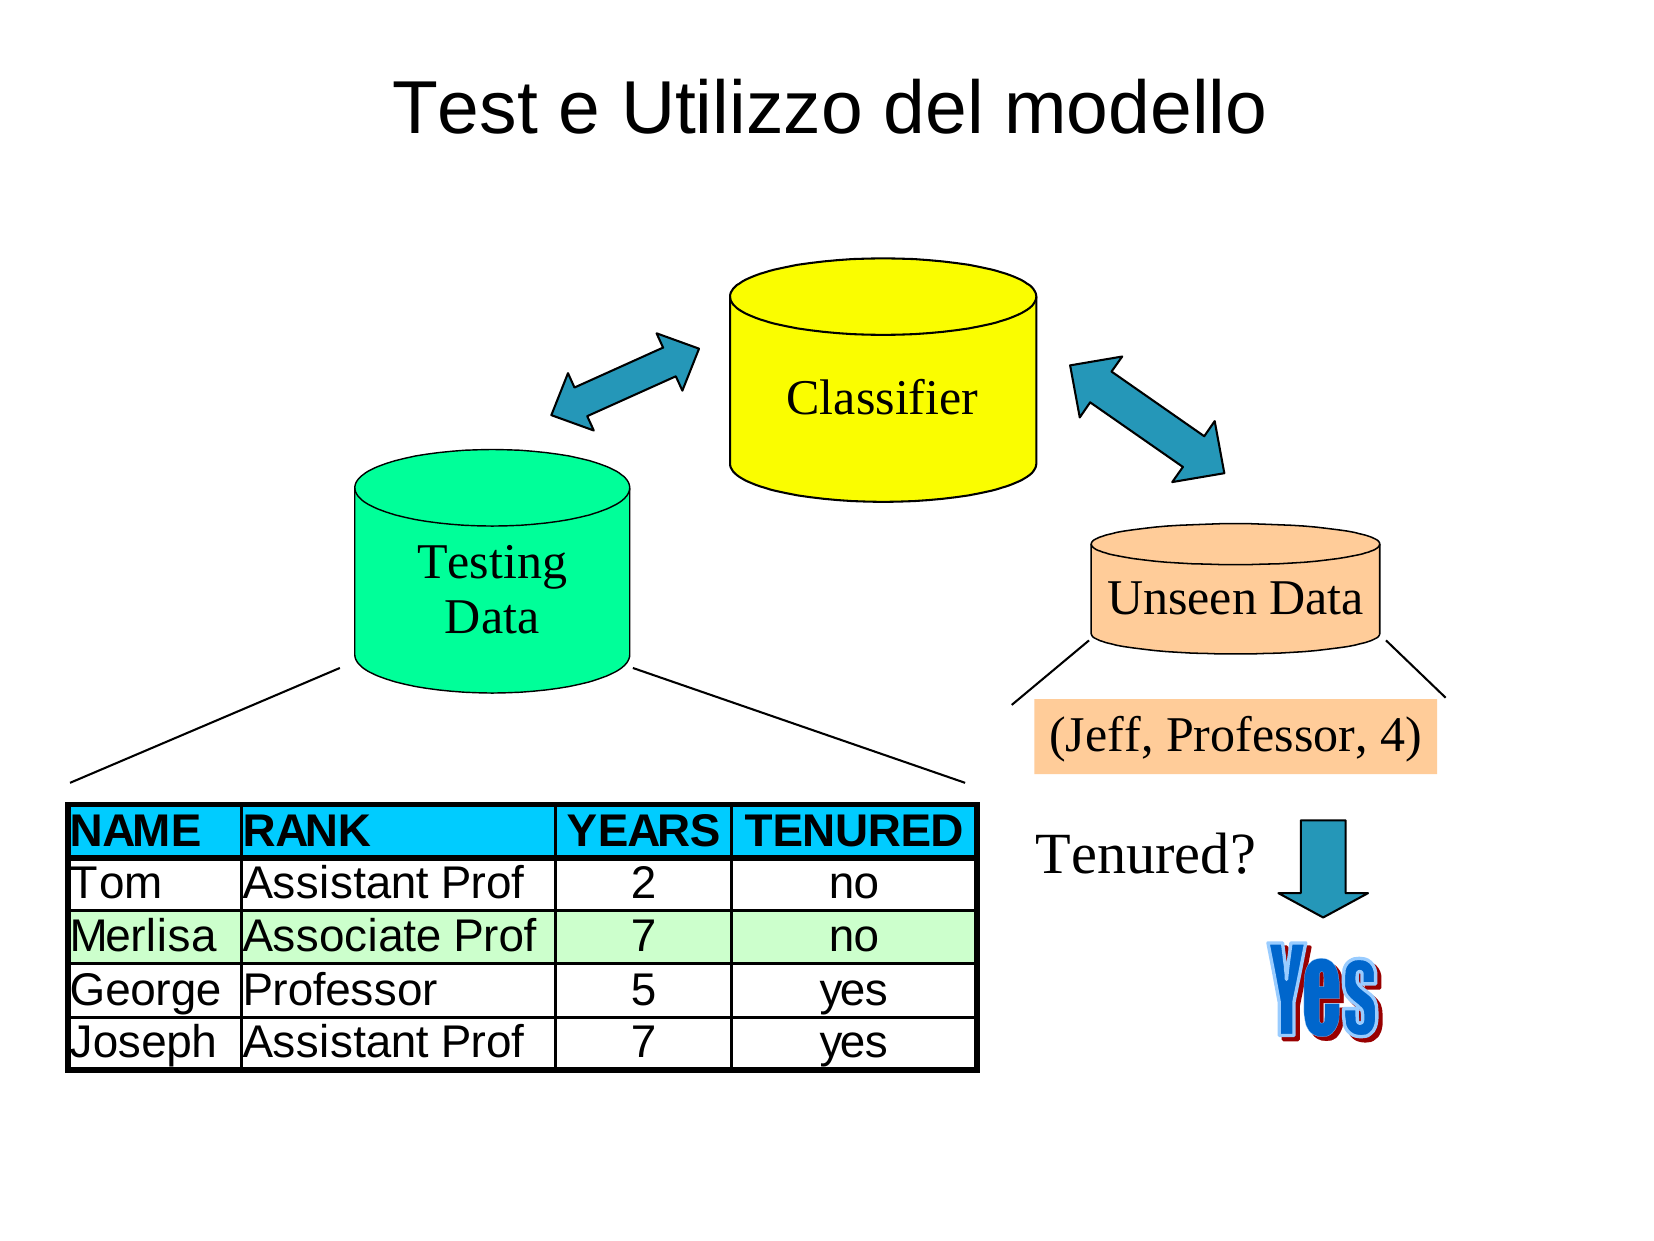

# Test e Utilizzo del modello
Classifier
Testing
Data
Unseen Data
(Jeff, Professor, 4)
Tenured?